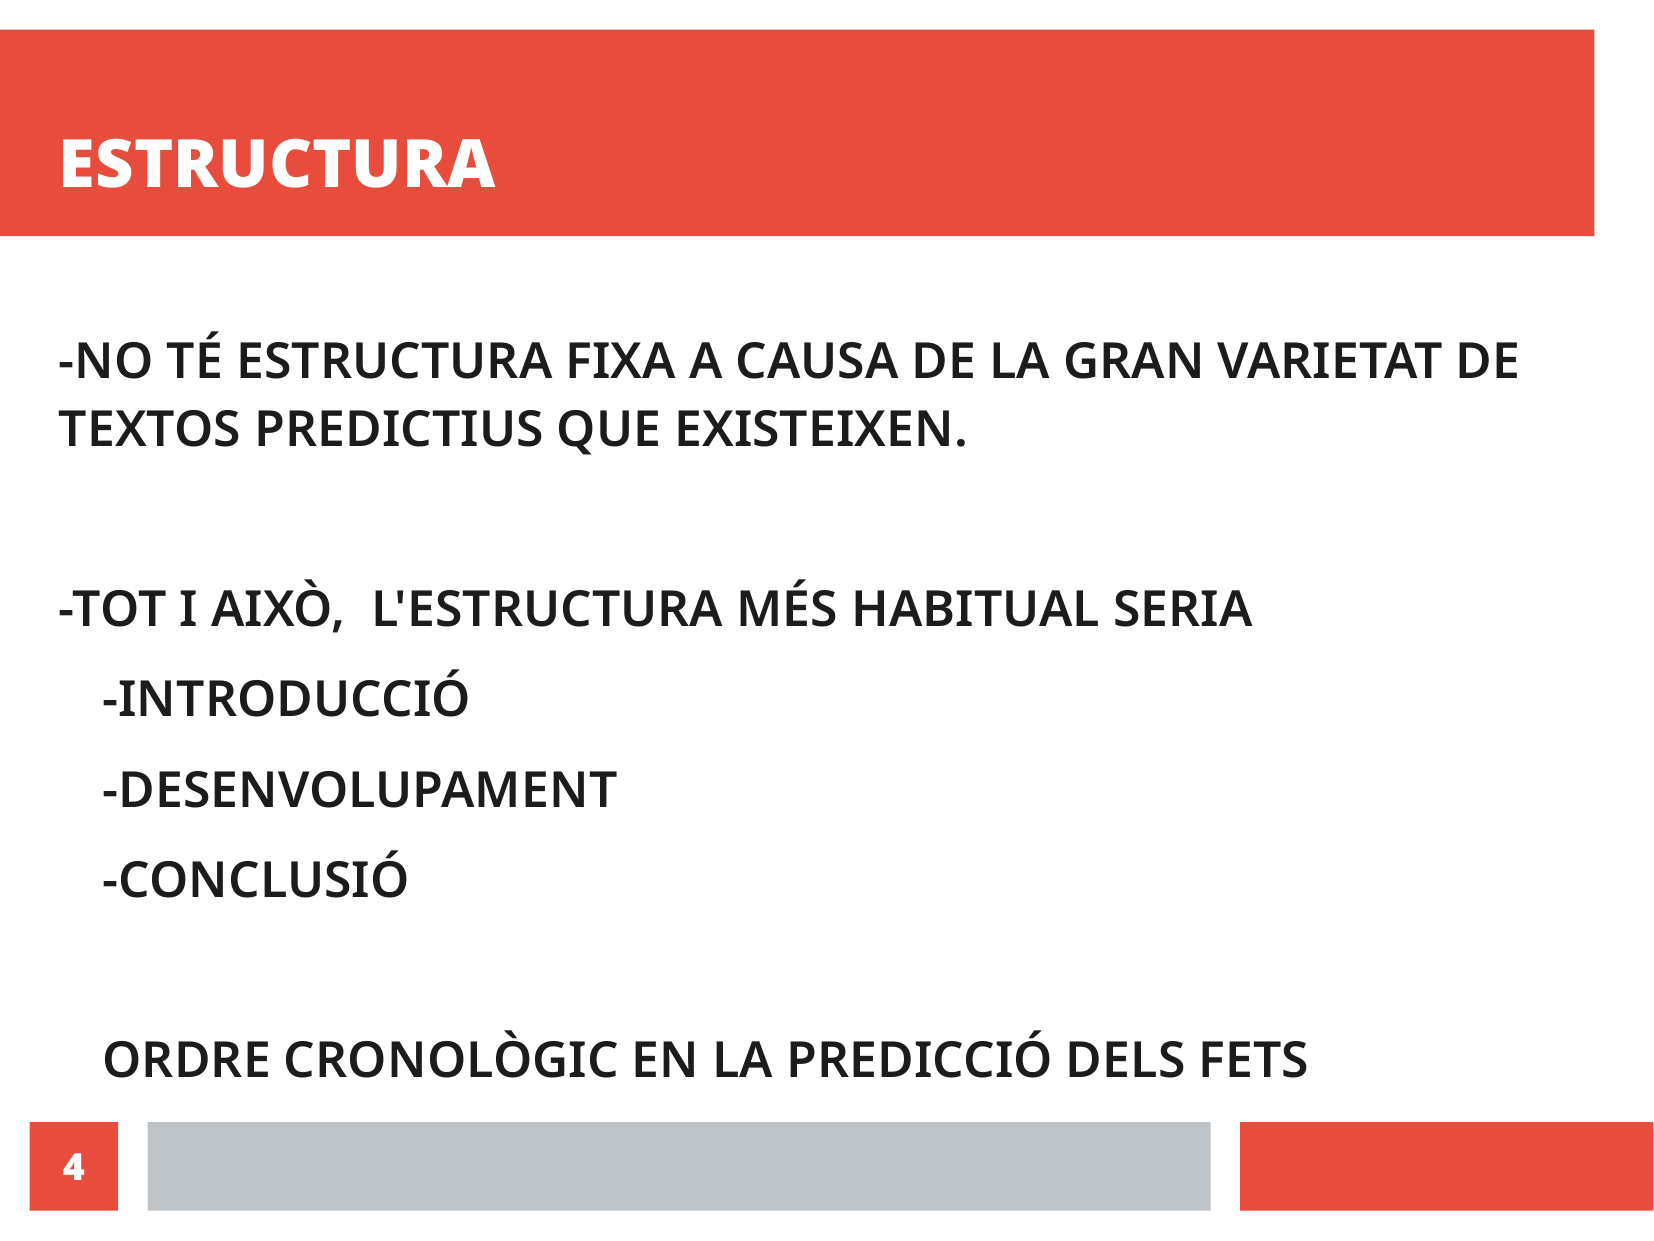

# ESTRUCTURA
-NO TÉ ESTRUCTURA FIXA A CAUSA DE LA GRAN VARIETAT DE TEXTOS PREDICTIUS QUE EXISTEIXEN.
-TOT I AIXÒ, L'ESTRUCTURA MÉS HABITUAL SERIA
-INTRODUCCIÓ
-DESENVOLUPAMENT
-CONCLUSIÓ
ORDRE CRONOLÒGIC EN LA PREDICCIÓ DELS FETS
4